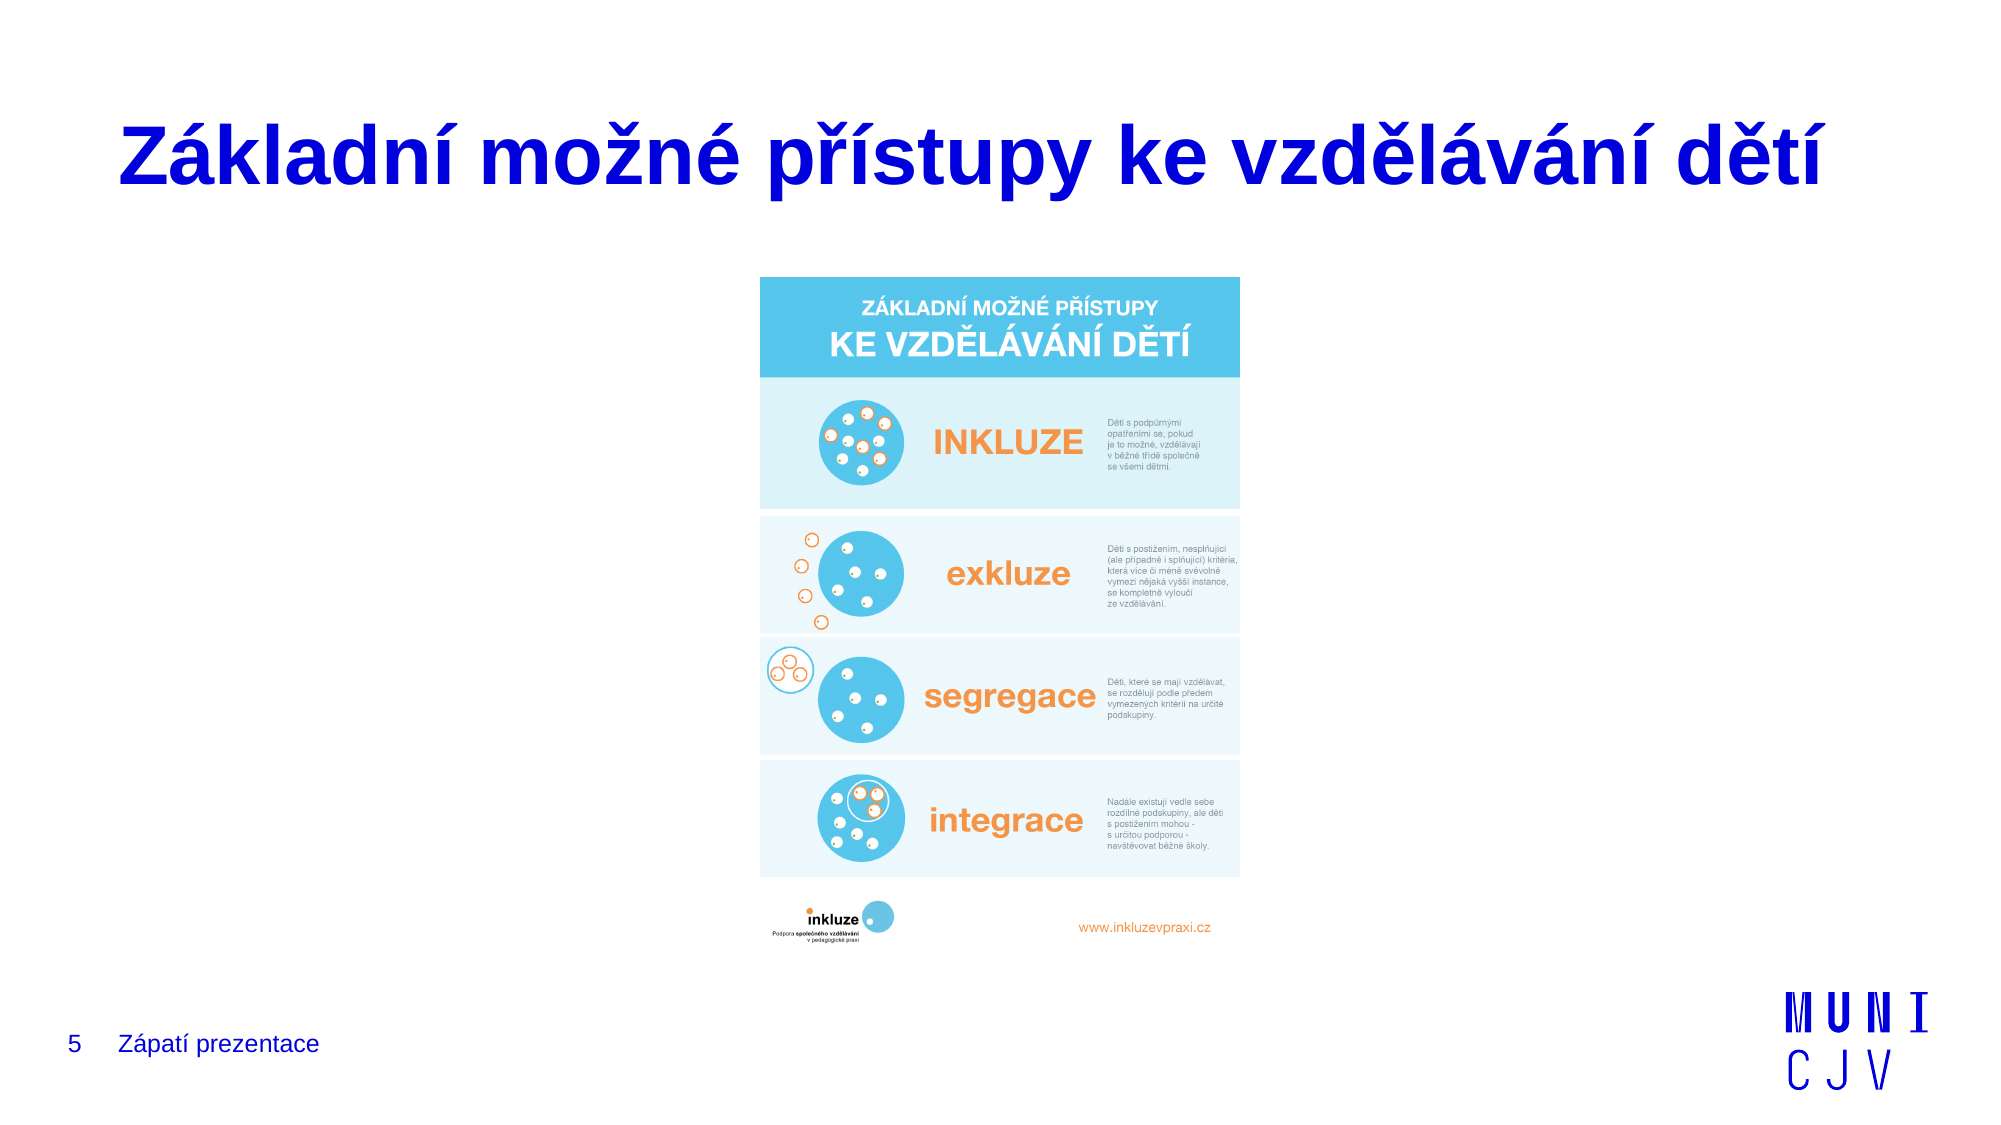

# Základní možné přístupy ke vzdělávání dětí
Zápatí prezentace